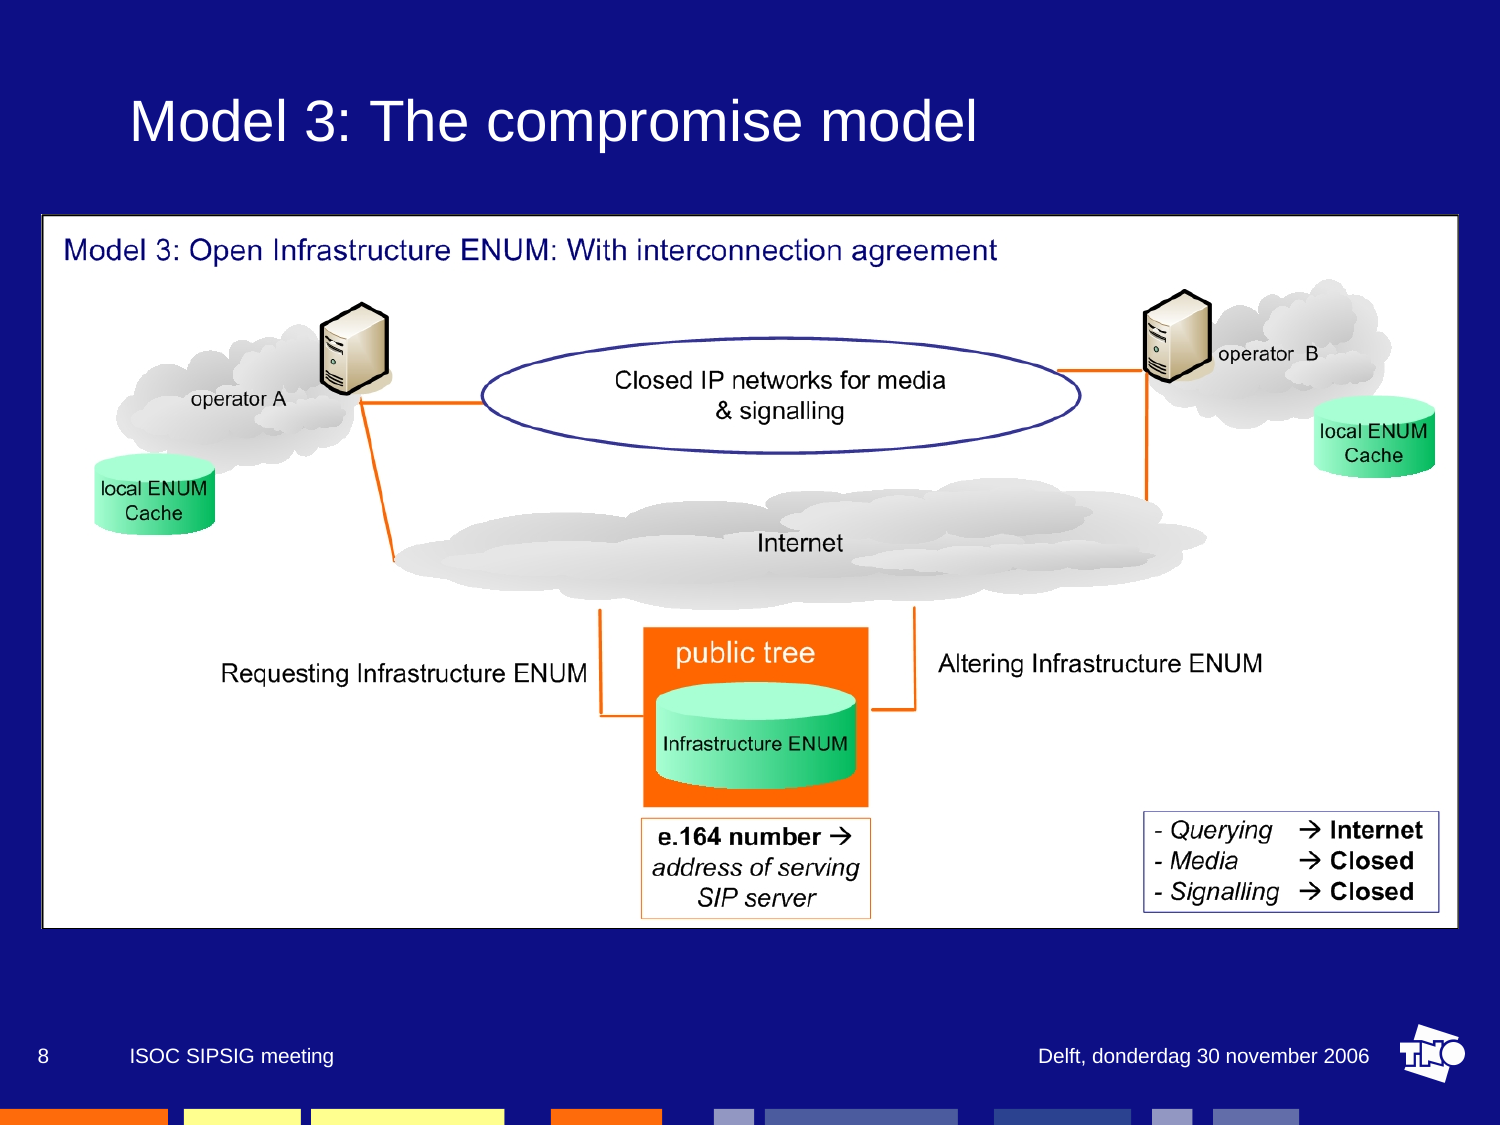

# Model 3: The compromise model
8
ISOC SIPSIG meeting
Delft, donderdag 30 november 2006